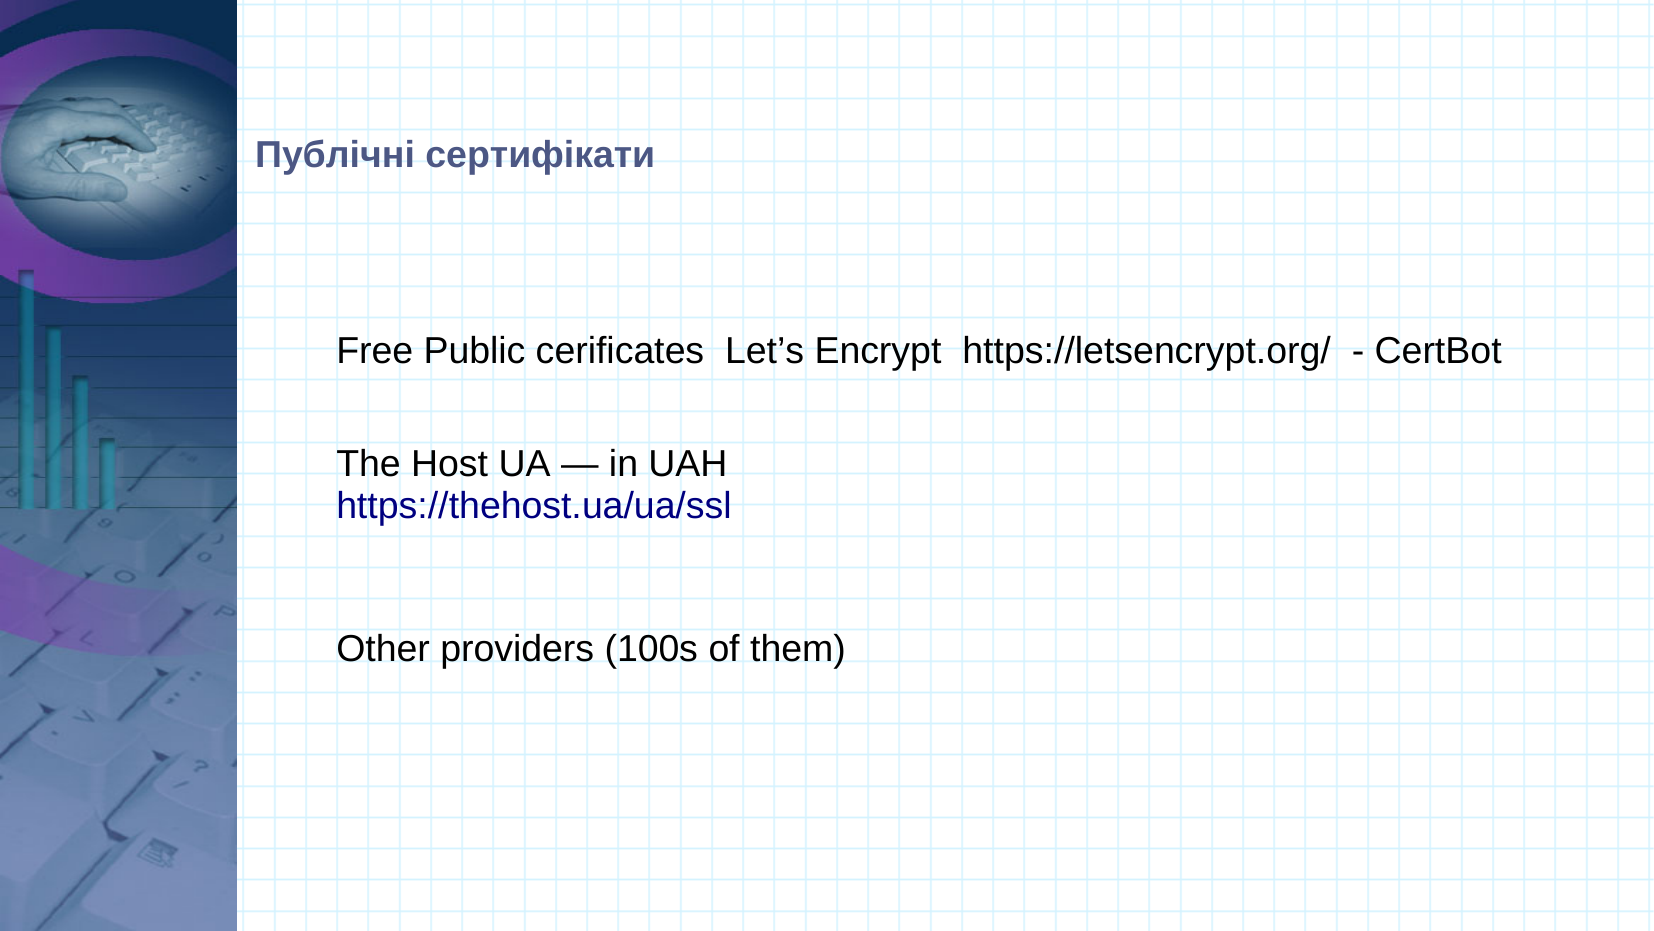

# Публічні сертифікати
Free Public cerificates Let’s Encrypt https://letsencrypt.org/ - CertBot
The Host UA — in UAH
https://thehost.ua/ua/ssl
Other providers (100s of them)